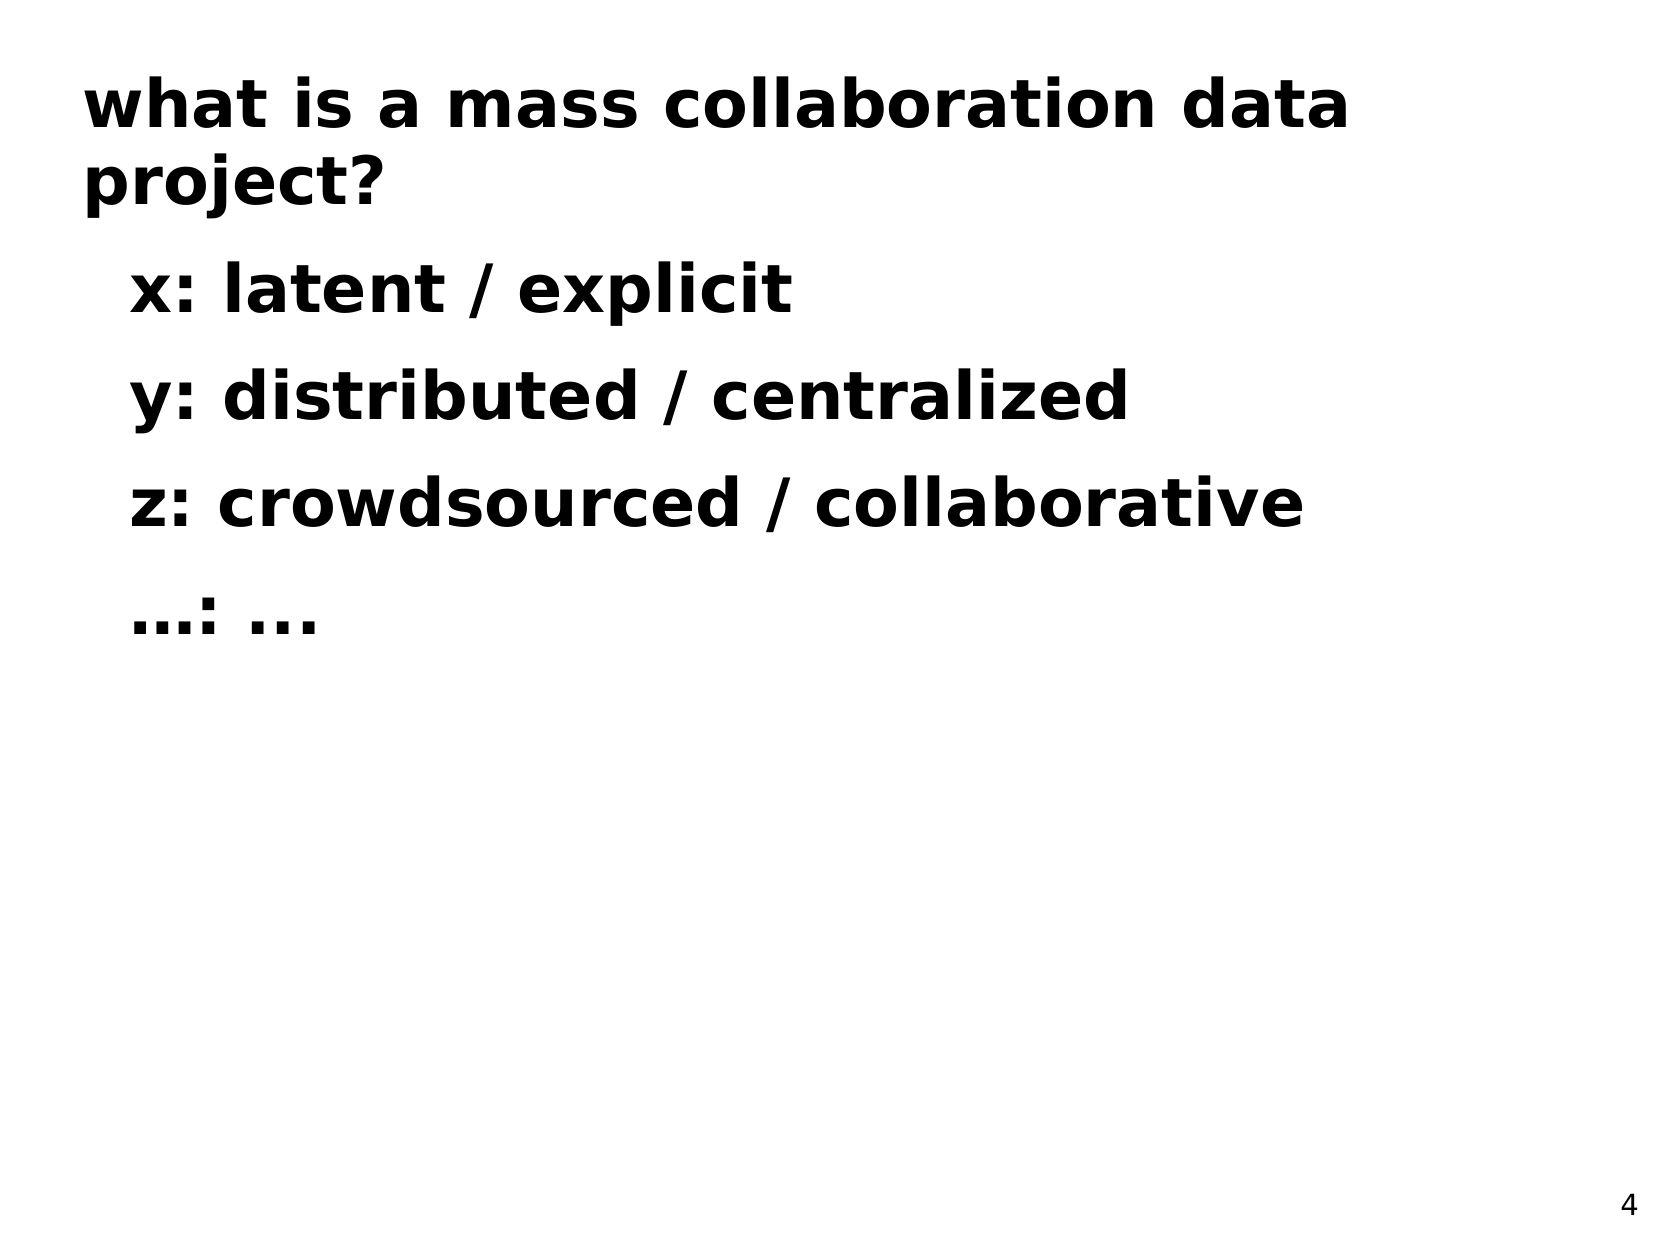

# what is a mass collaboration data project?
 x: latent / explicit
 y: distributed / centralized
 z: crowdsourced / collaborative
 …: ...